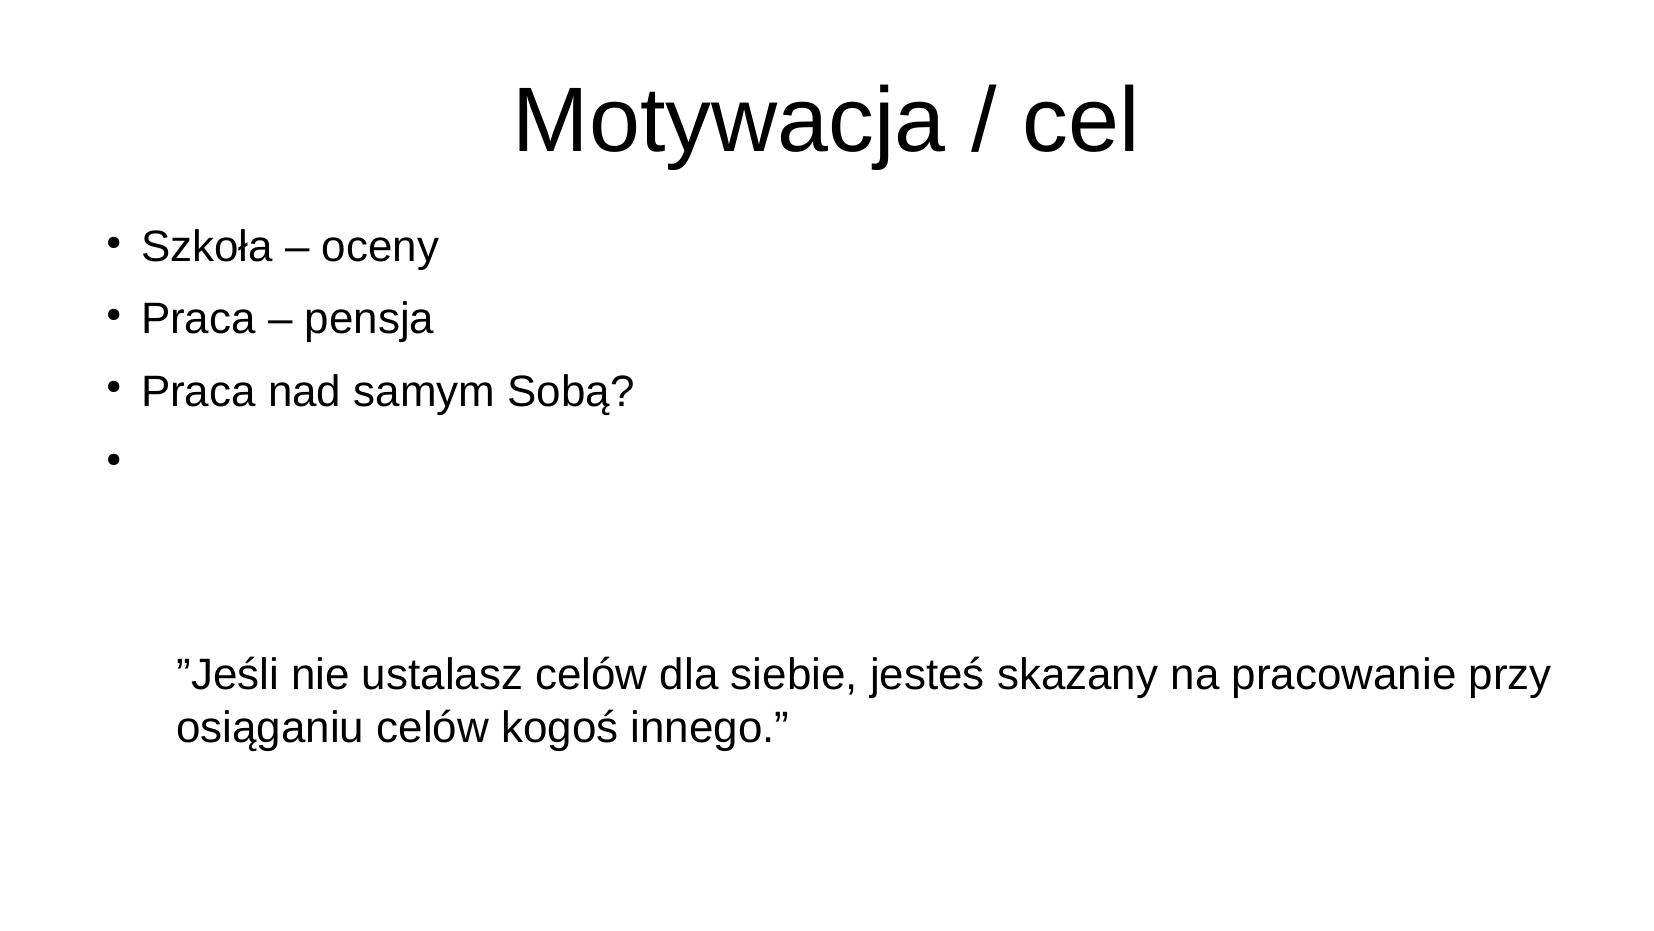

# Motywacja / cel
Szkoła – oceny
Praca – pensja
Praca nad samym Sobą?
”Jeśli nie ustalasz celów dla siebie, jesteś skazany na pracowanie przy osiąganiu celów kogoś innego.”